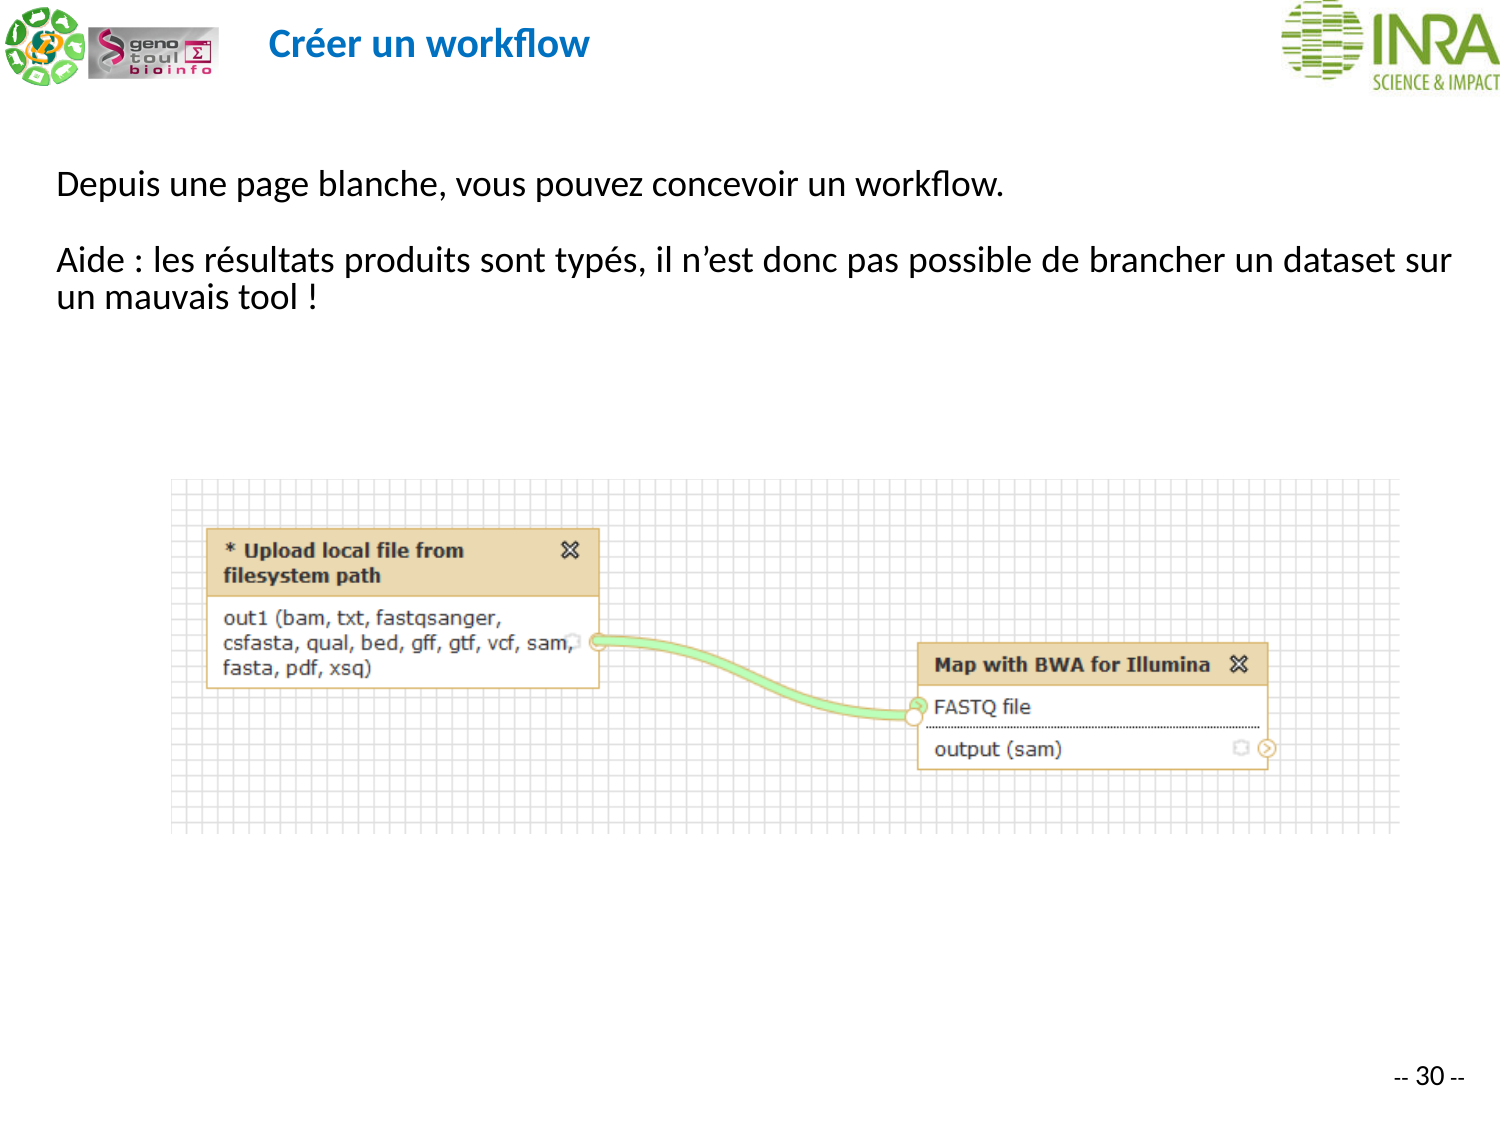

Créer un workflow
Depuis une page blanche, vous pouvez concevoir un workflow.
Aide : les résultats produits sont typés, il n’est donc pas possible de brancher un dataset sur un mauvais tool !